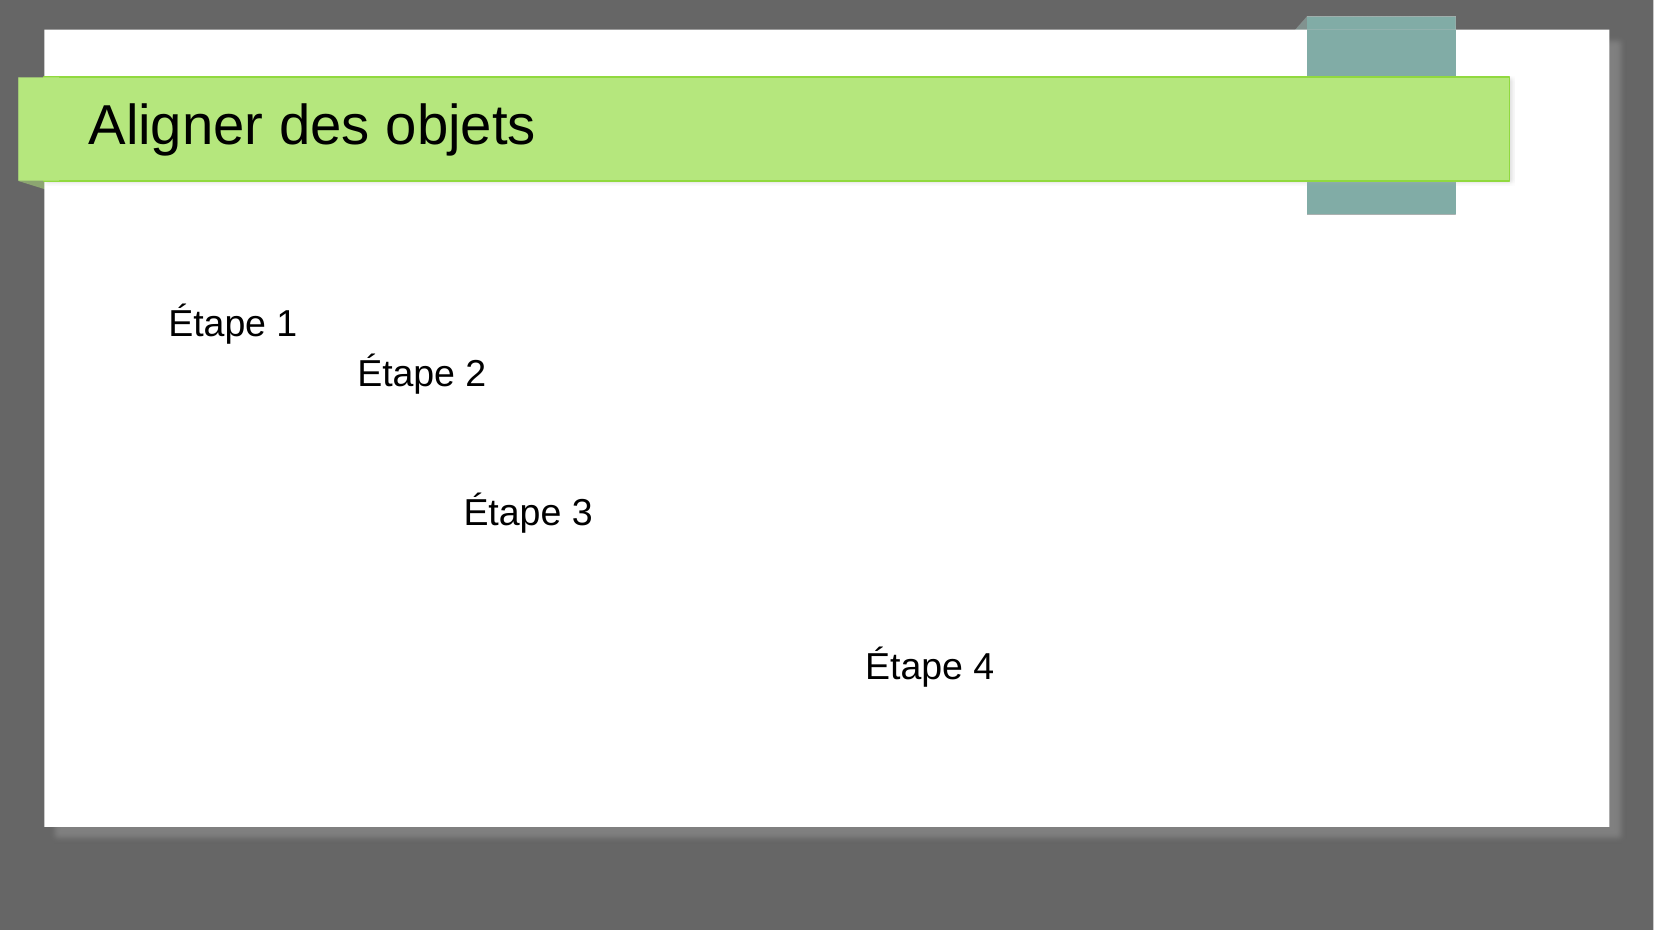

# Aligner des objets
Étape 1
Étape 2
Étape 3
Étape 4